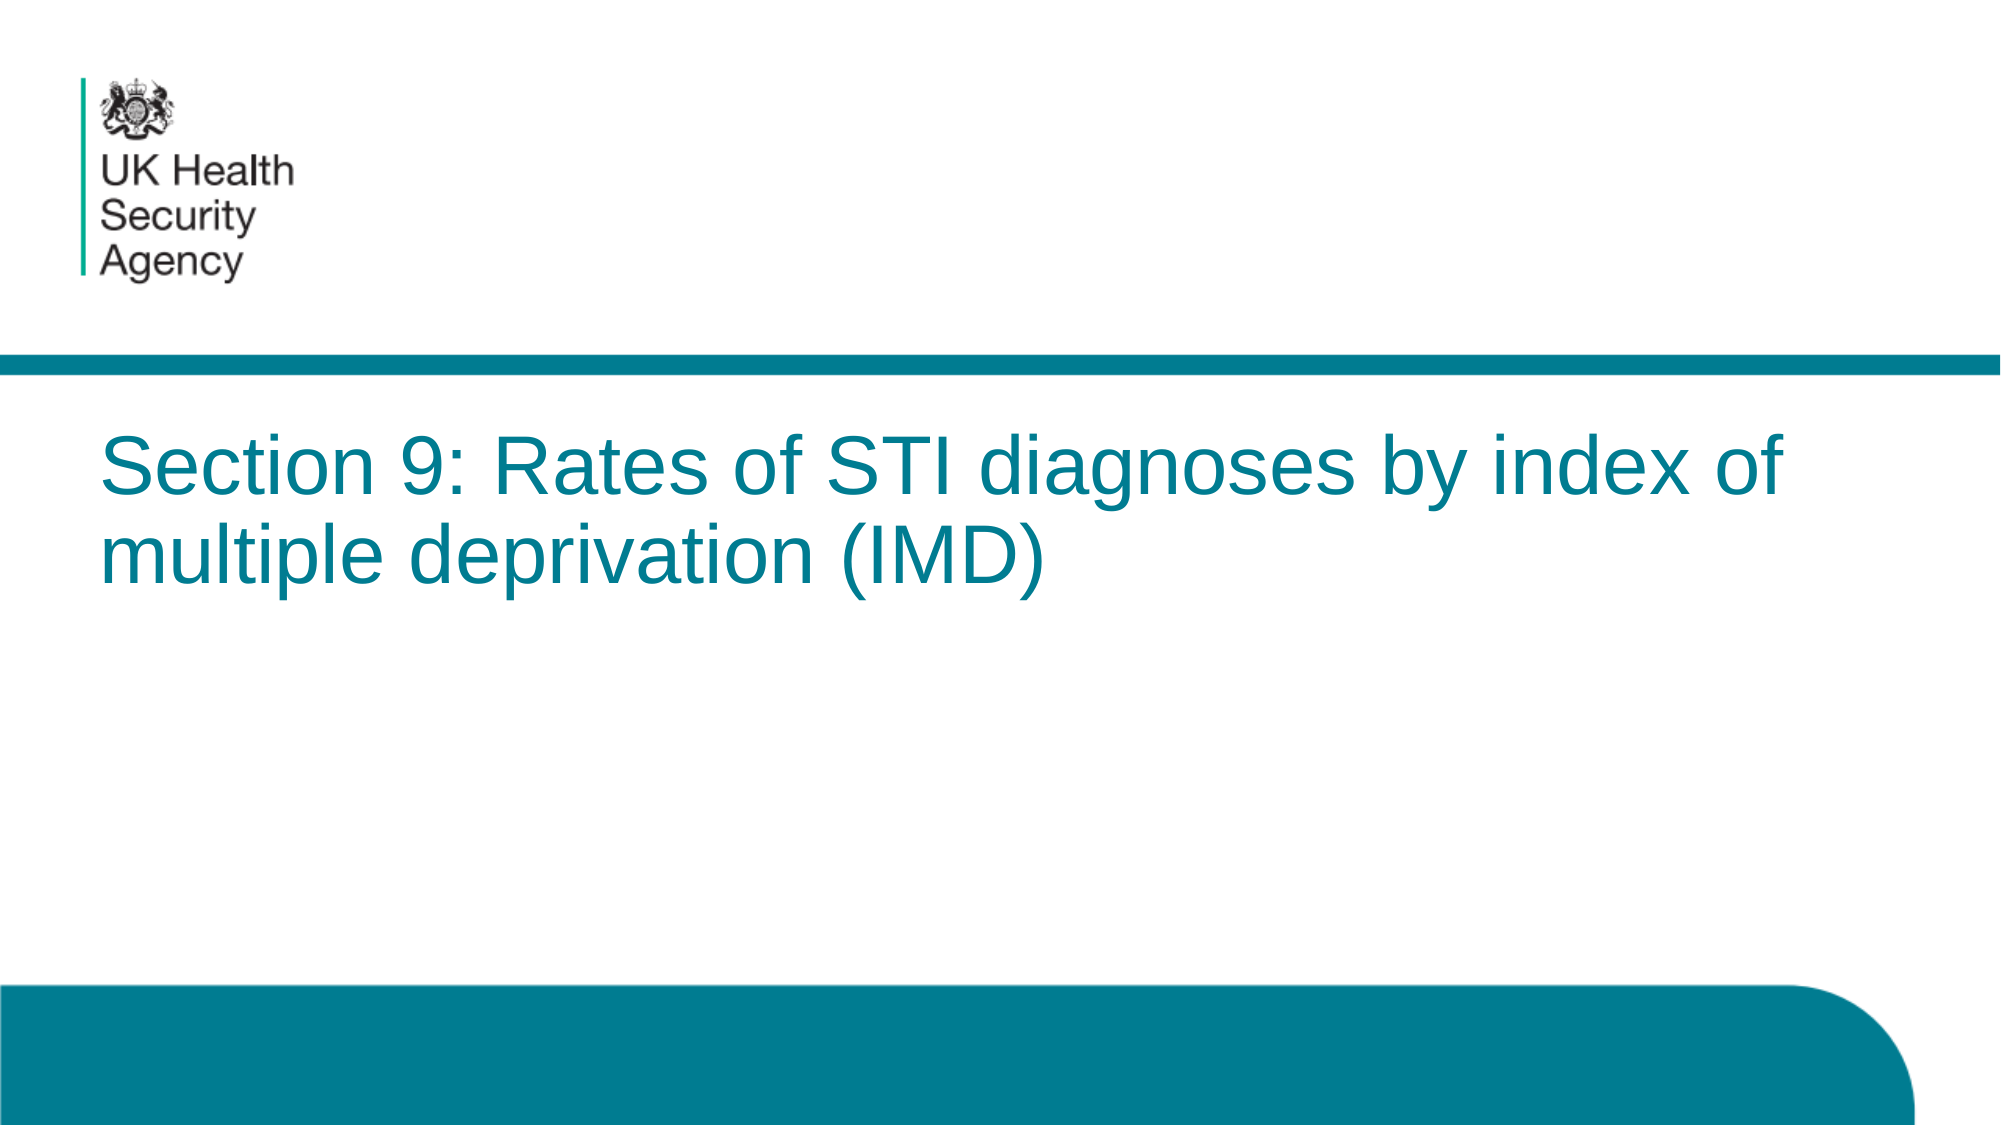

# Section 9: Rates of STI diagnoses by index of multiple deprivation (IMD)